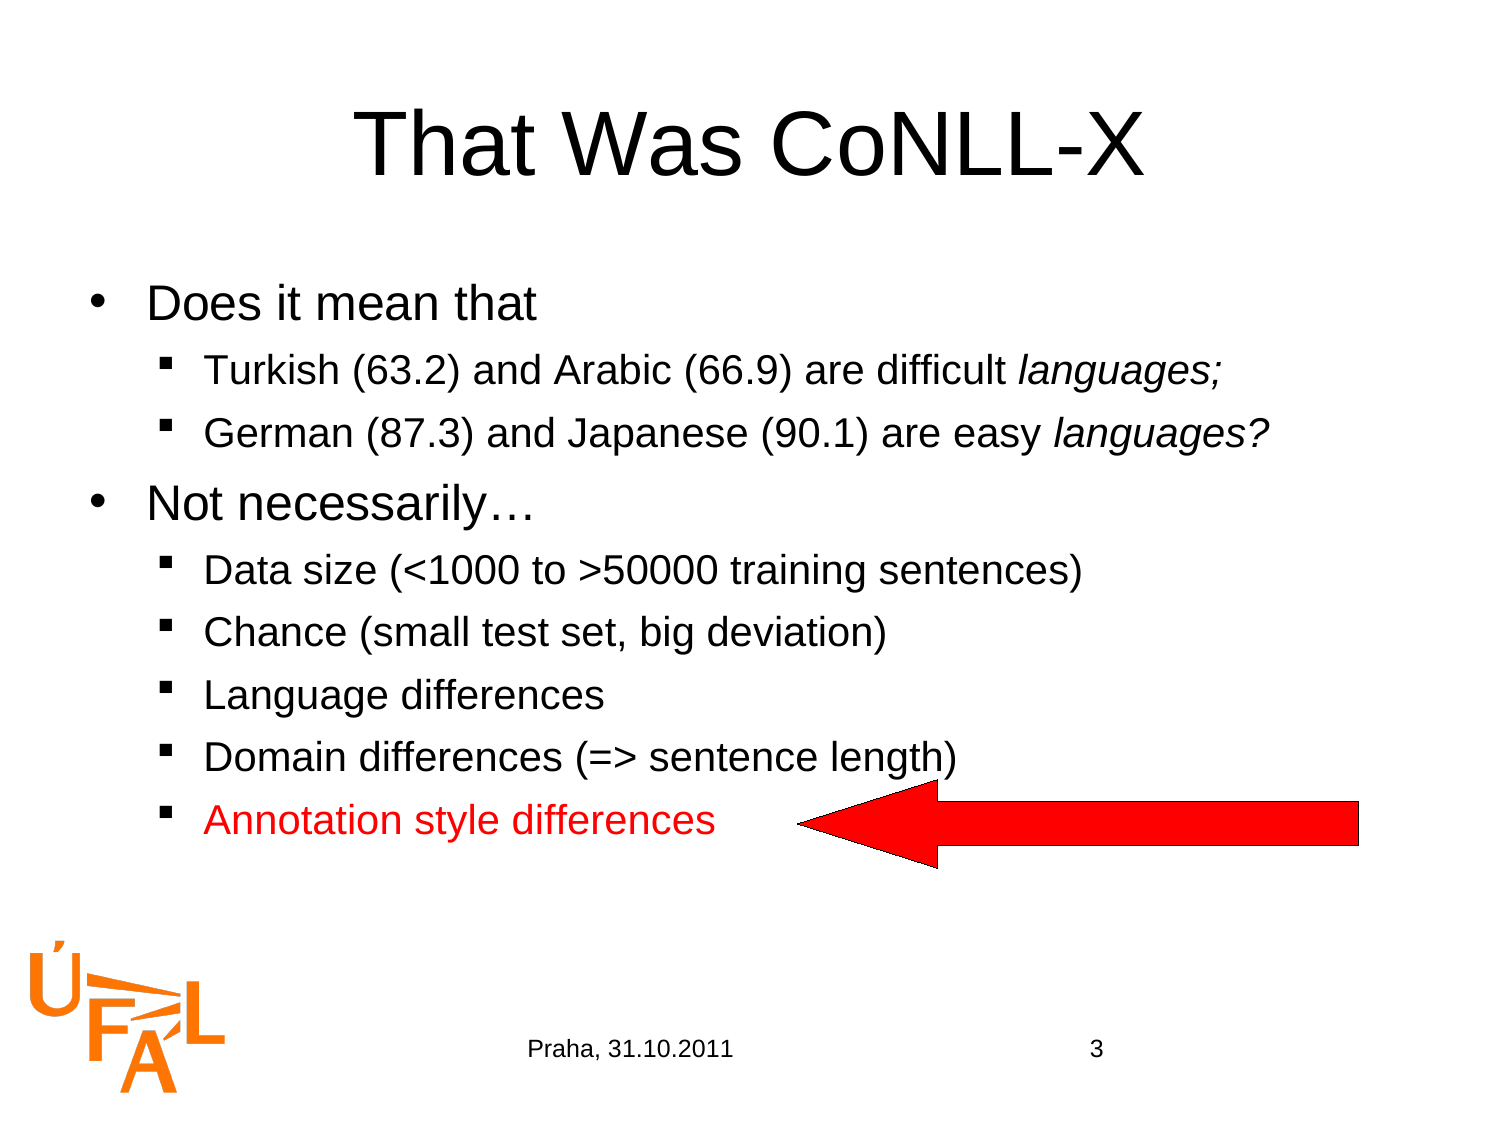

# That Was CoNLL-X
Does it mean that
Turkish (63.2) and Arabic (66.9) are difficult languages;
German (87.3) and Japanese (90.1) are easy languages?
Not necessarily…
Data size (<1000 to >50000 training sentences)
Chance (small test set, big deviation)
Language differences
Domain differences (=> sentence length)
Annotation style differences
Praha, 31.10.2011
3